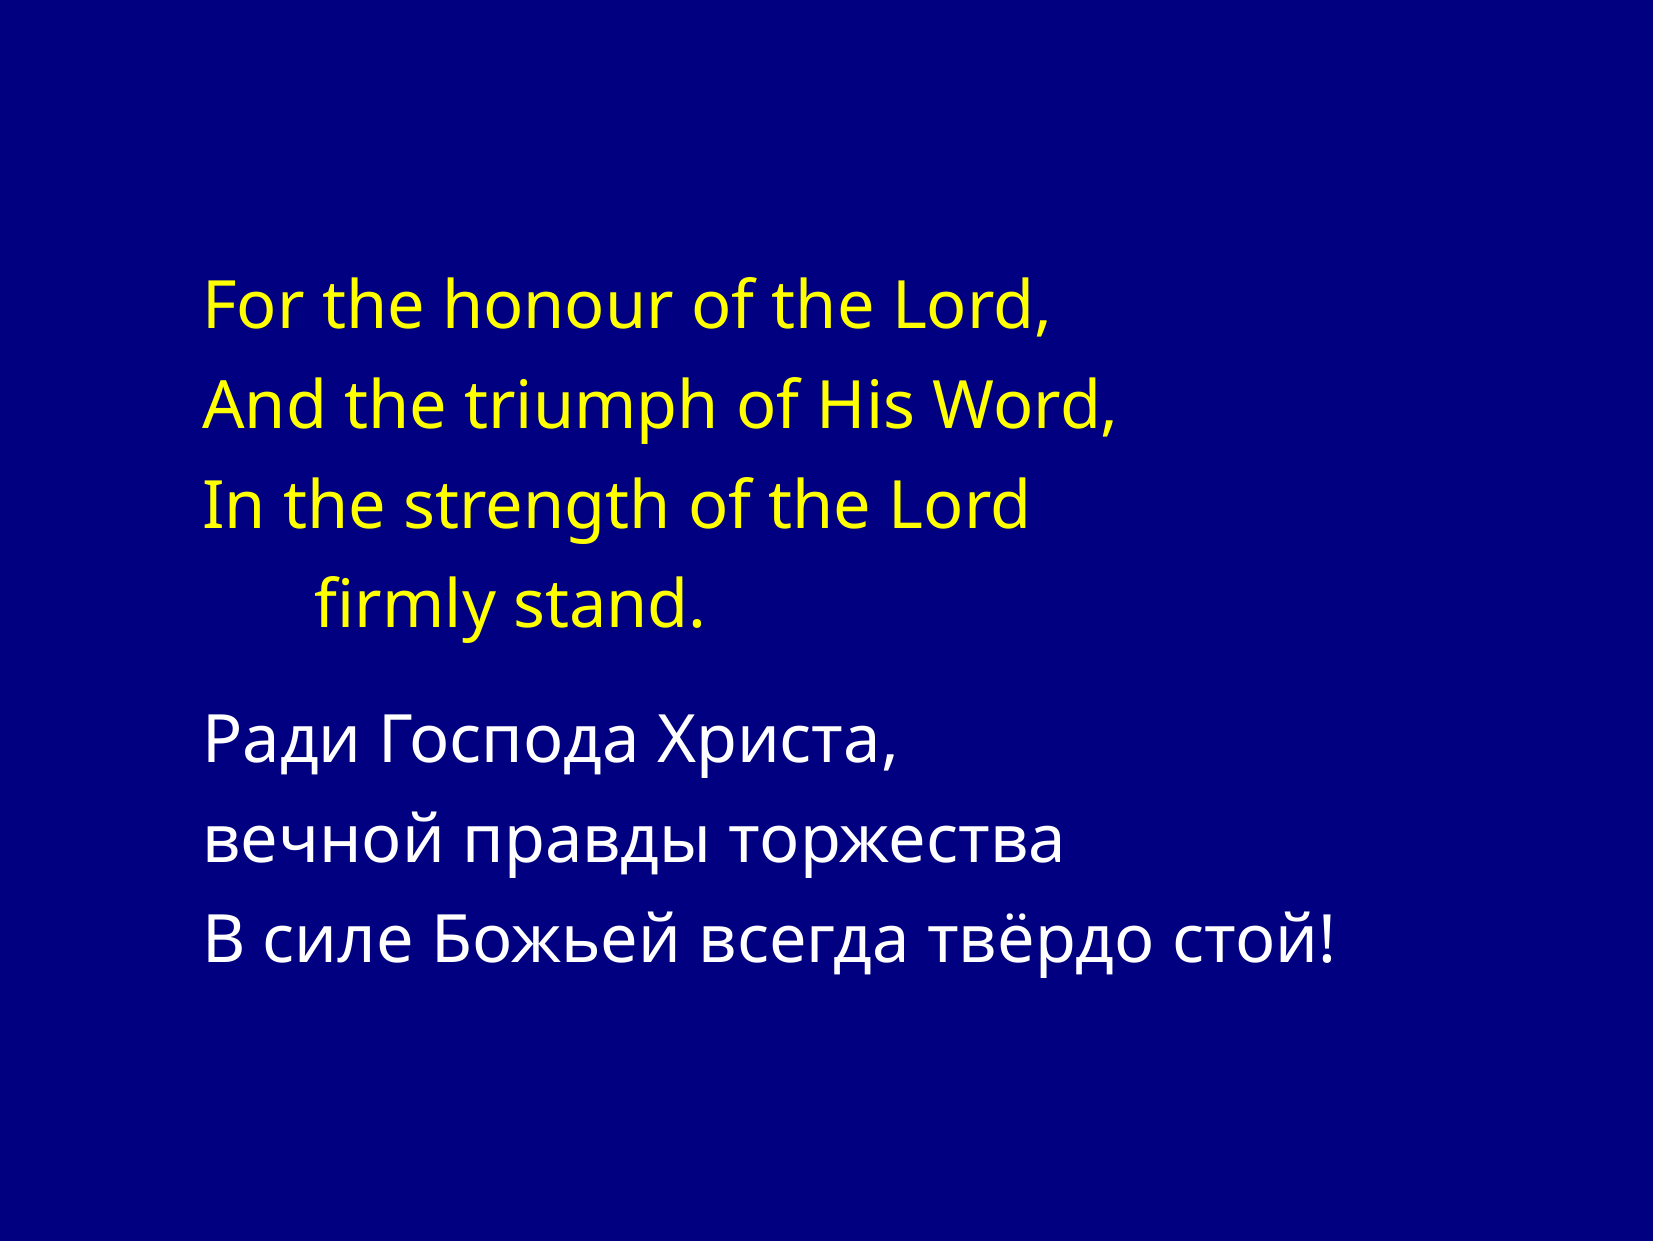

For the honour of the Lord,
	And the triumph of His Word,
	In the strength of the Lord
		firmly stand.
	Ради Господа Христа,
	вечной правды торжества
	В силе Божьей всегда твёрдо стой!